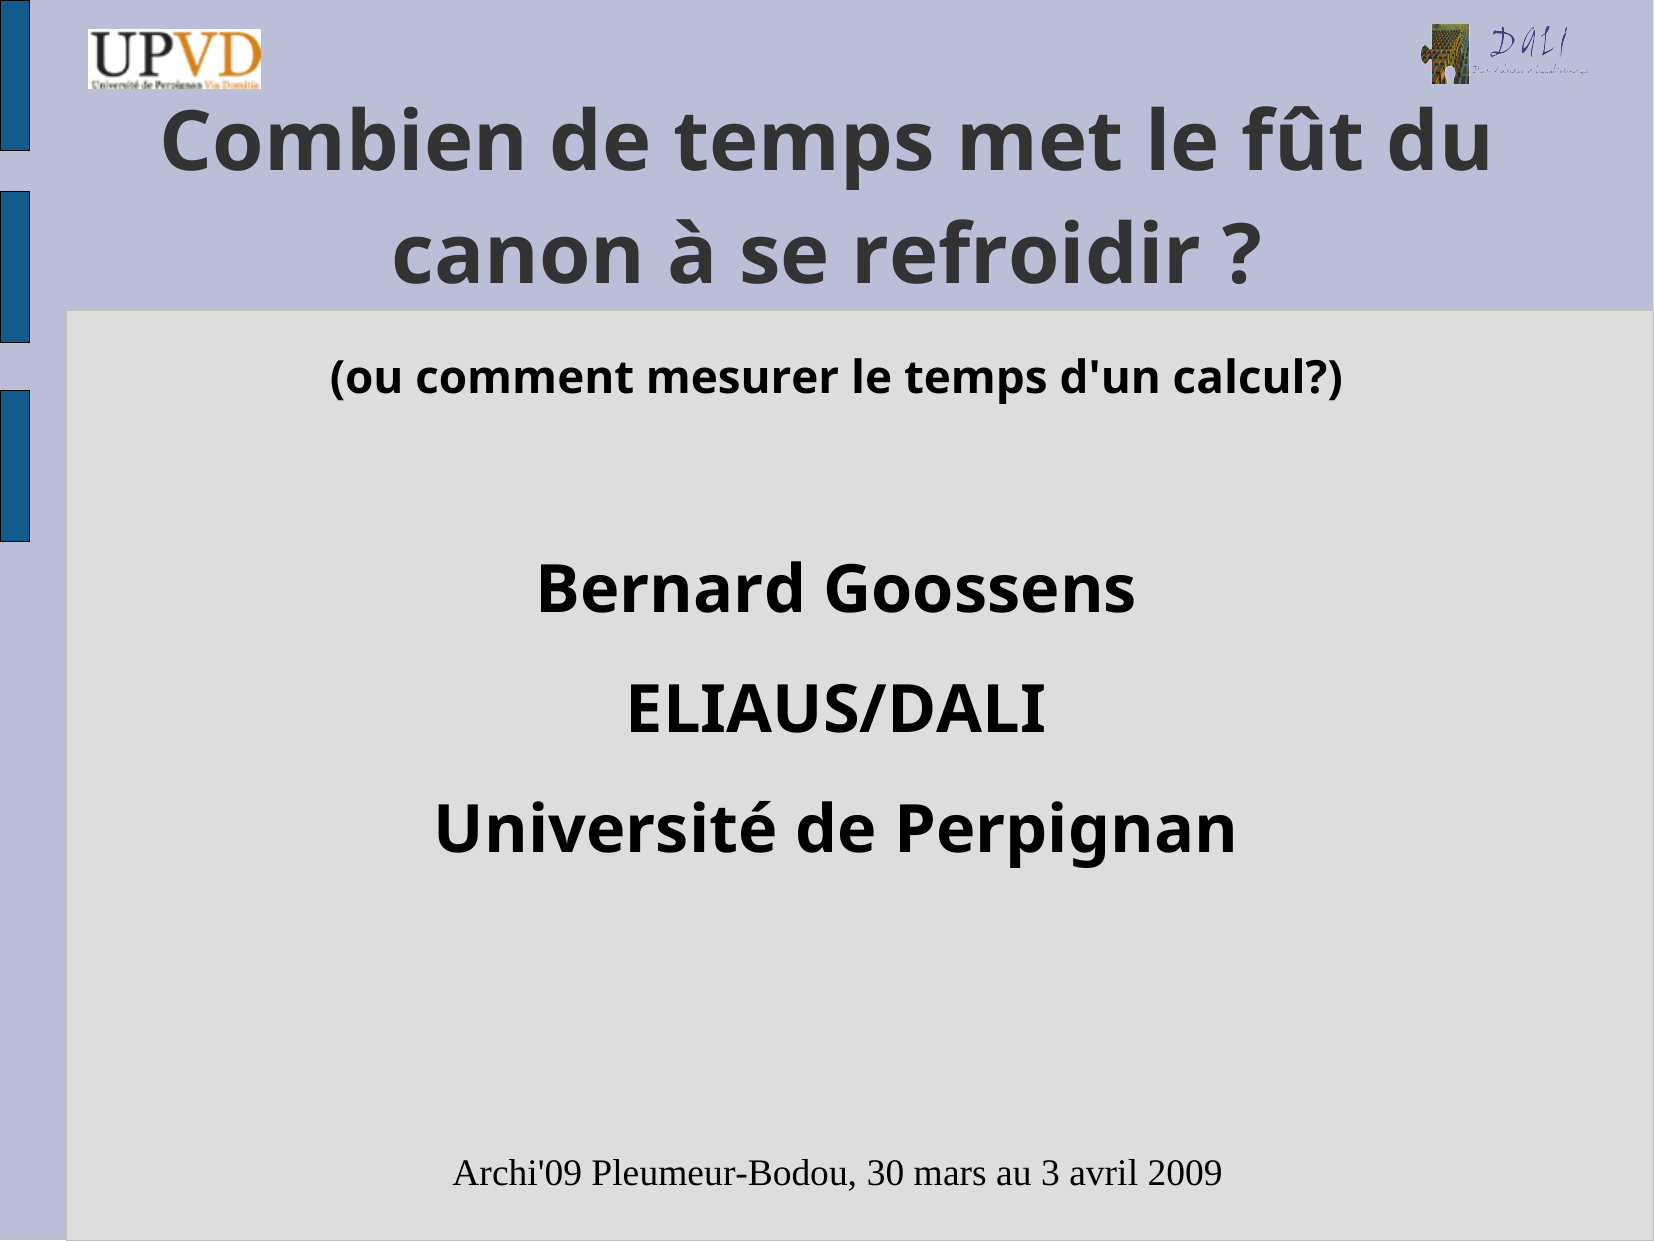

# Combien de temps met le fût du canon à se refroidir ?
(ou comment mesurer le temps d'un calcul?)
Bernard Goossens
ELIAUS/DALI
Université de Perpignan
Archi'09 Pleumeur-Bodou, 30 mars au 3 avril 2009